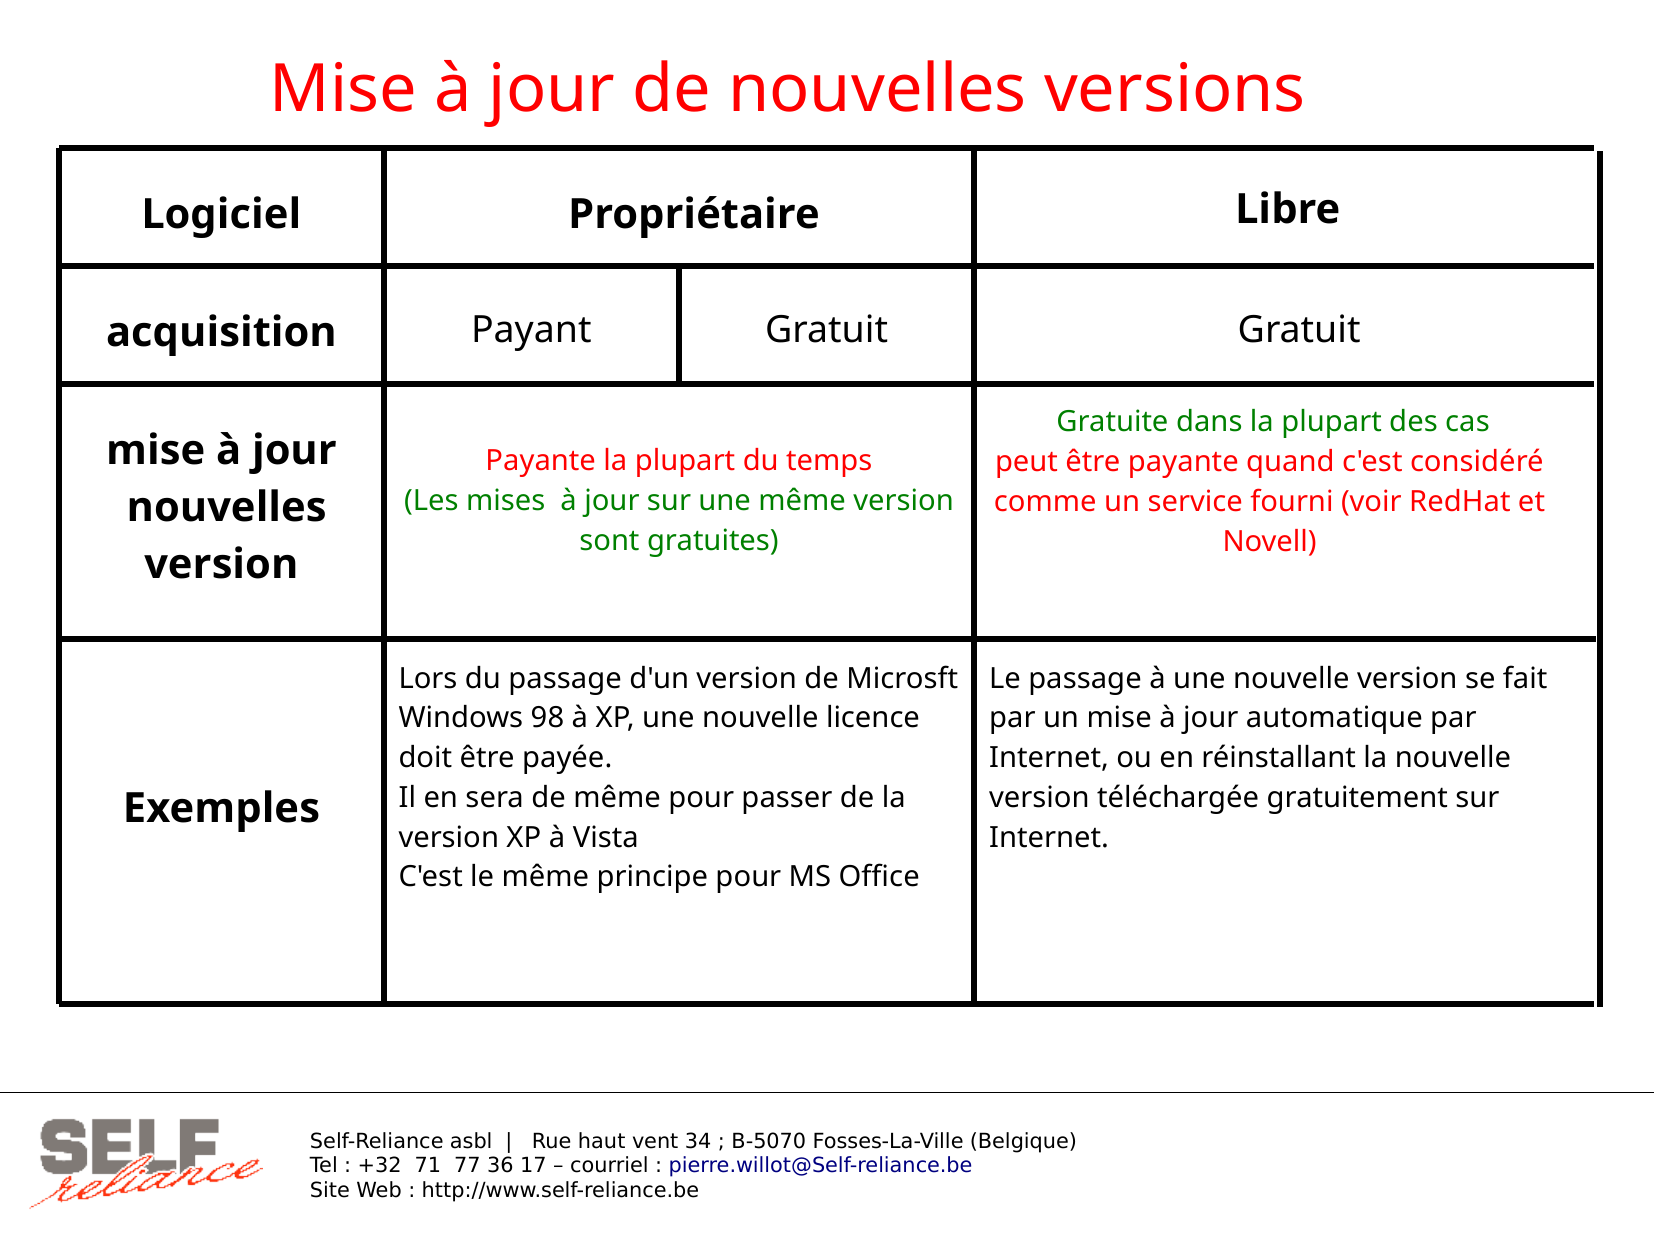

Mise à jour de nouvelles versions
Libre
Logiciel
Propriétaire
acquisition
Payant
Gratuit
Gratuit
Payante la plupart du temps
(Les mises à jour sur une même version sont gratuites)
 Gratuite dans la plupart des cas
peut être payante quand c'est considéré comme un service fourni (voir RedHat et Novell)
mise à jour
 nouvelles
version
Lors du passage d'un version de Microsft Windows 98 à XP, une nouvelle licence doit être payée.
Il en sera de même pour passer de la version XP à Vista
C'est le même principe pour MS Office
Le passage à une nouvelle version se fait par un mise à jour automatique par Internet, ou en réinstallant la nouvelle version téléchargée gratuitement sur Internet.
Exemples
Self-Reliance asbl | Rue haut vent 34 ; B-5070 Fosses-La-Ville (Belgique)
Tel : +32 71 77 36 17 – courriel : pierre.willot@Self-reliance.be
Site Web : http://www.self-reliance.be